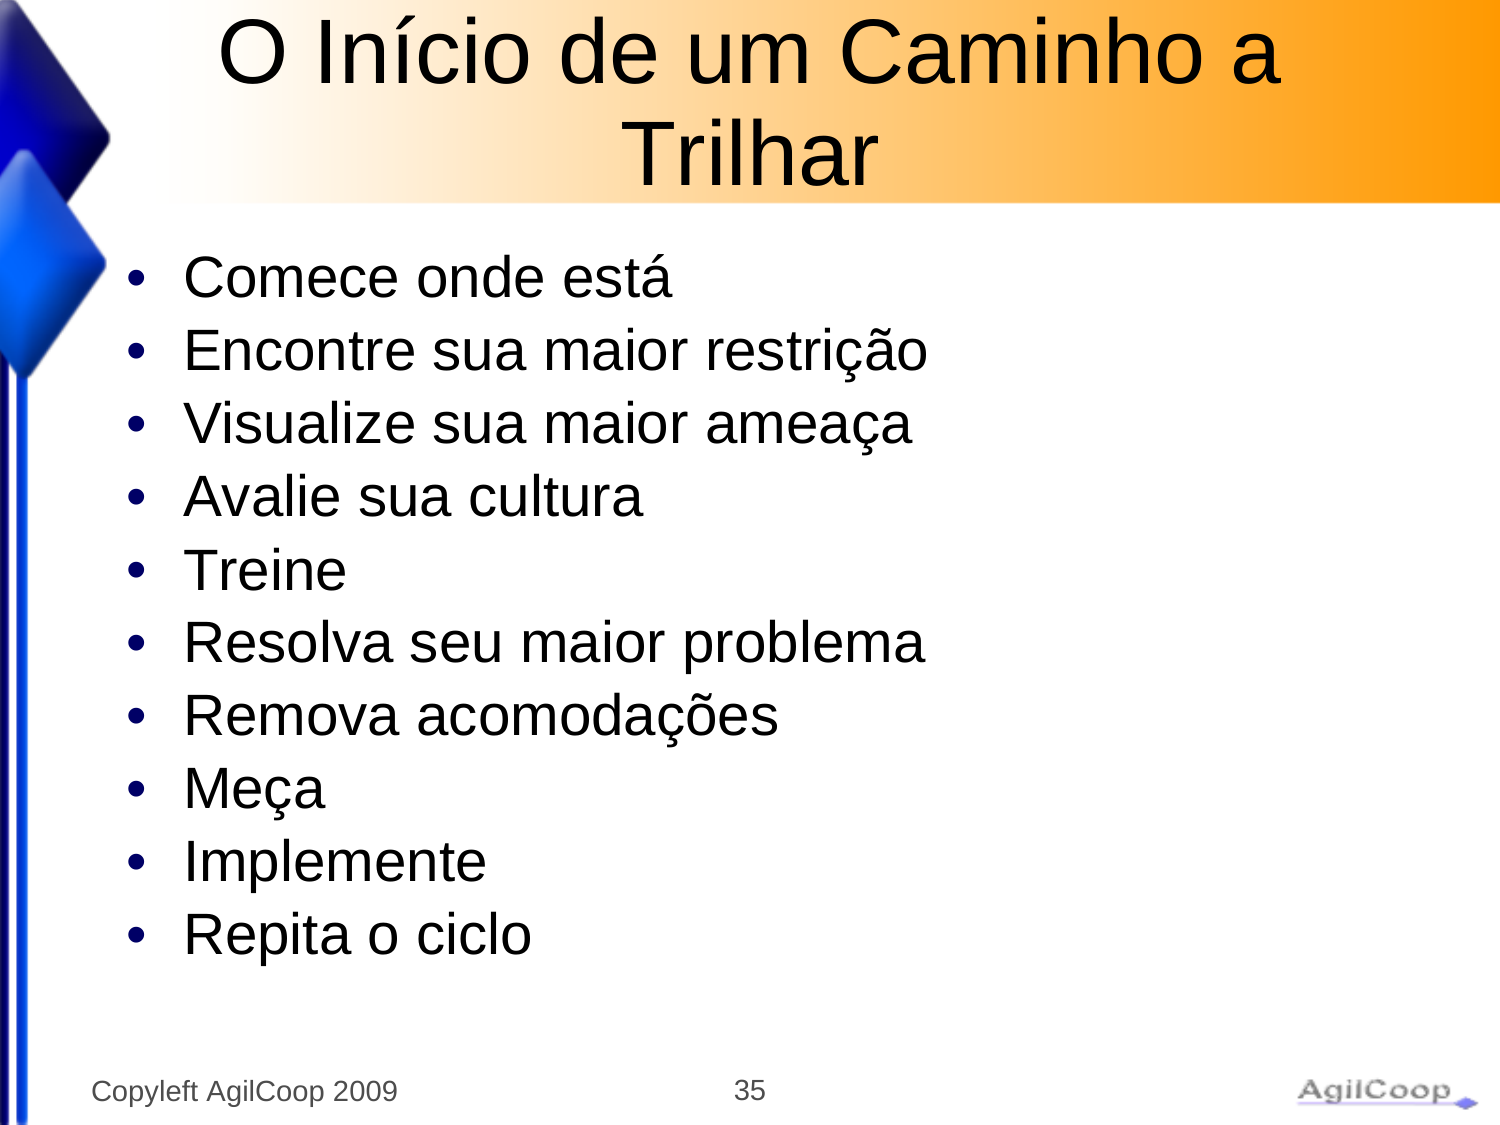

# O Início de um Caminho a Trilhar
Comece onde está
Encontre sua maior restrição
Visualize sua maior ameaça
Avalie sua cultura
Treine
Resolva seu maior problema
Remova acomodações
Meça
Implemente
Repita o ciclo
Copyleft AgilCoop 2009
35